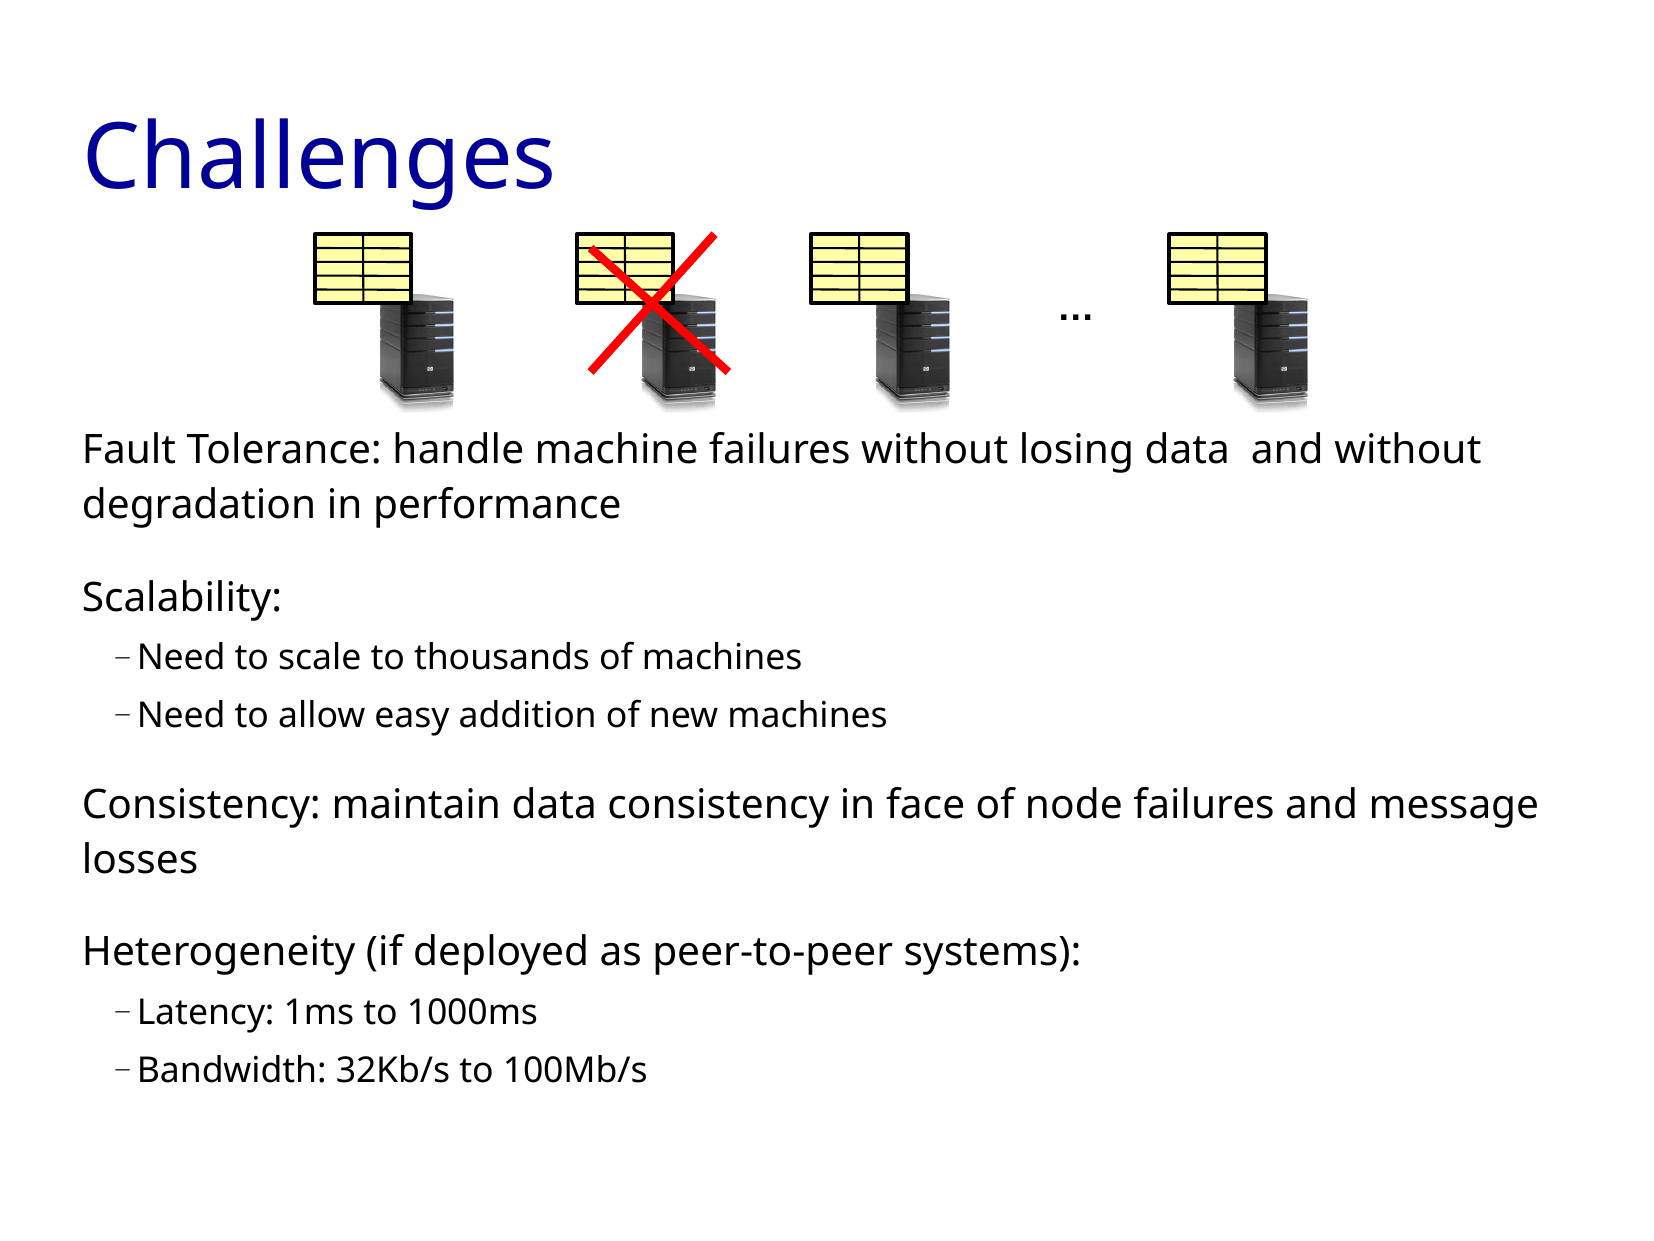

# Challenges
…
Fault Tolerance: handle machine failures without losing data and without degradation in performance
Scalability:
Need to scale to thousands of machines
Need to allow easy addition of new machines
Consistency: maintain data consistency in face of node failures and message losses
Heterogeneity (if deployed as peer-to-peer systems):
Latency: 1ms to 1000ms
Bandwidth: 32Kb/s to 100Mb/s